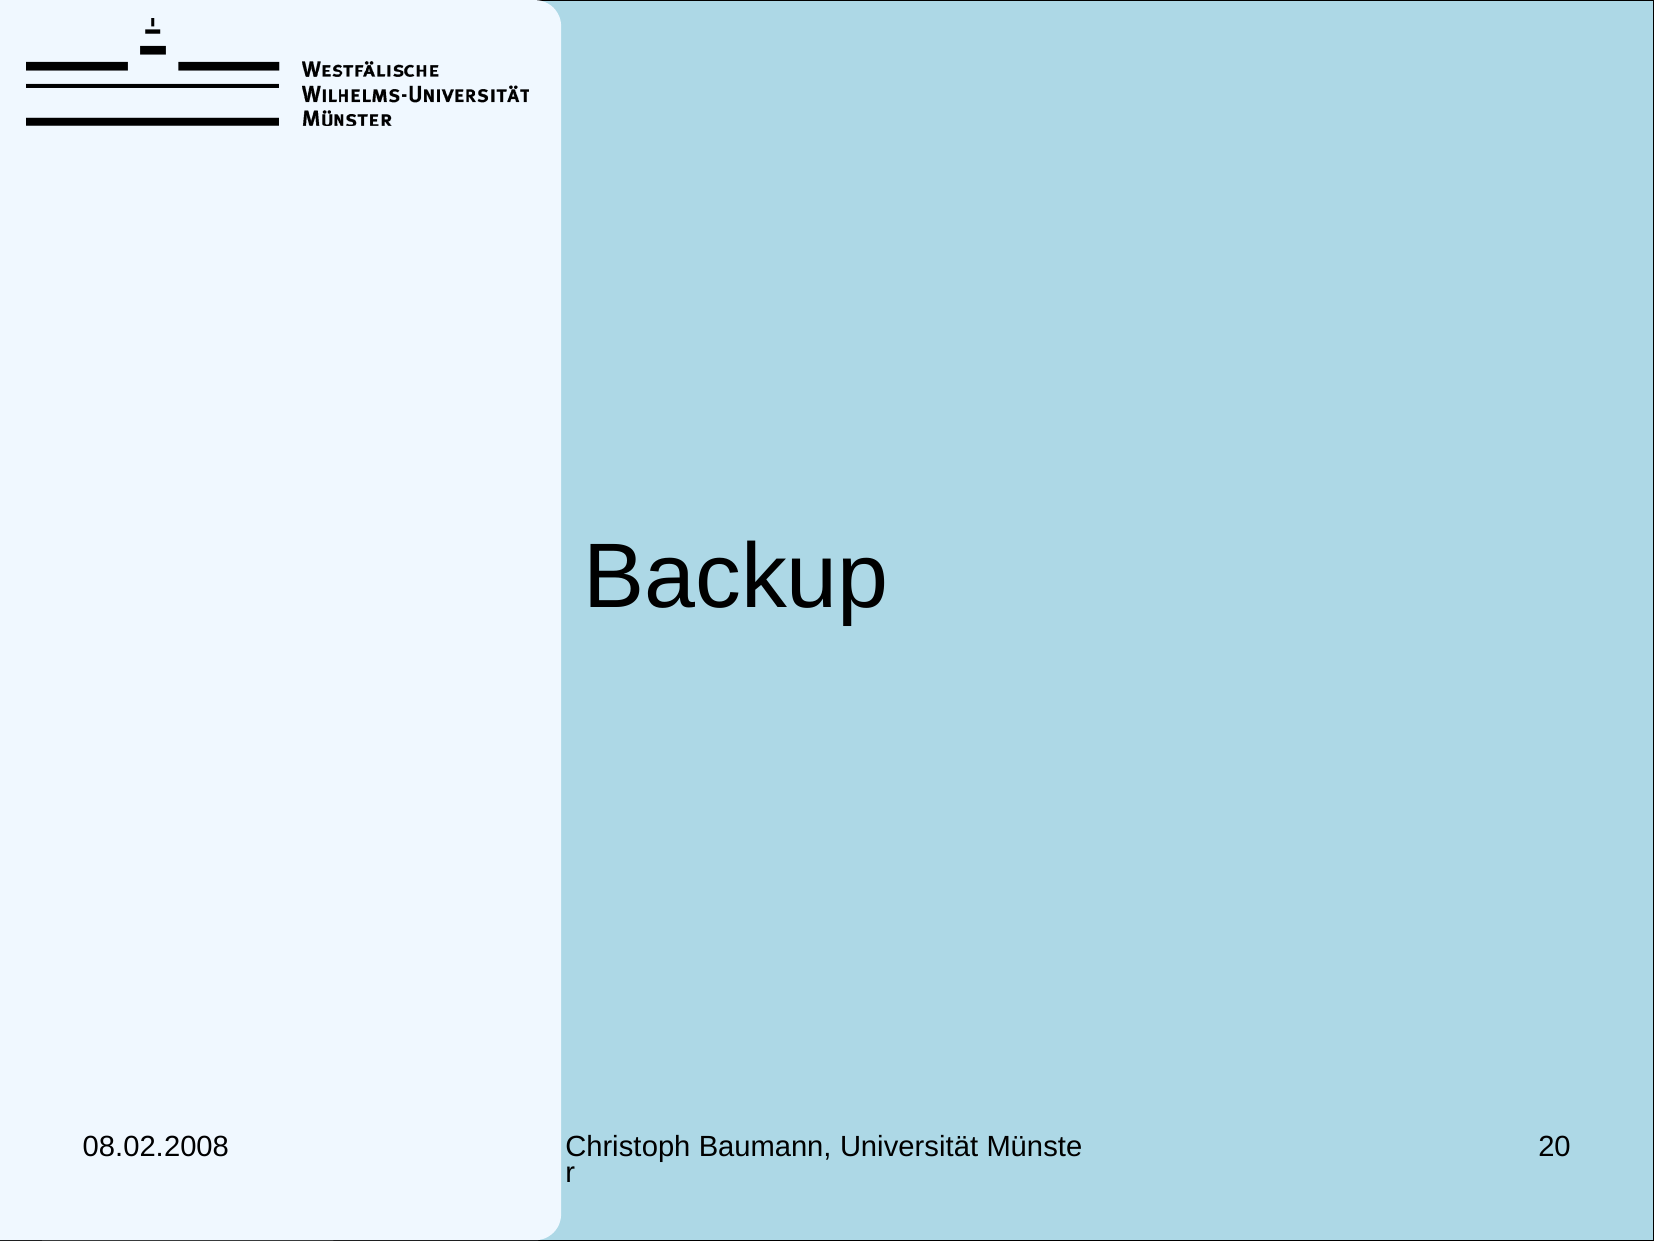

# Backup
08.02.2008
Christoph Baumann, Universität Münster
20